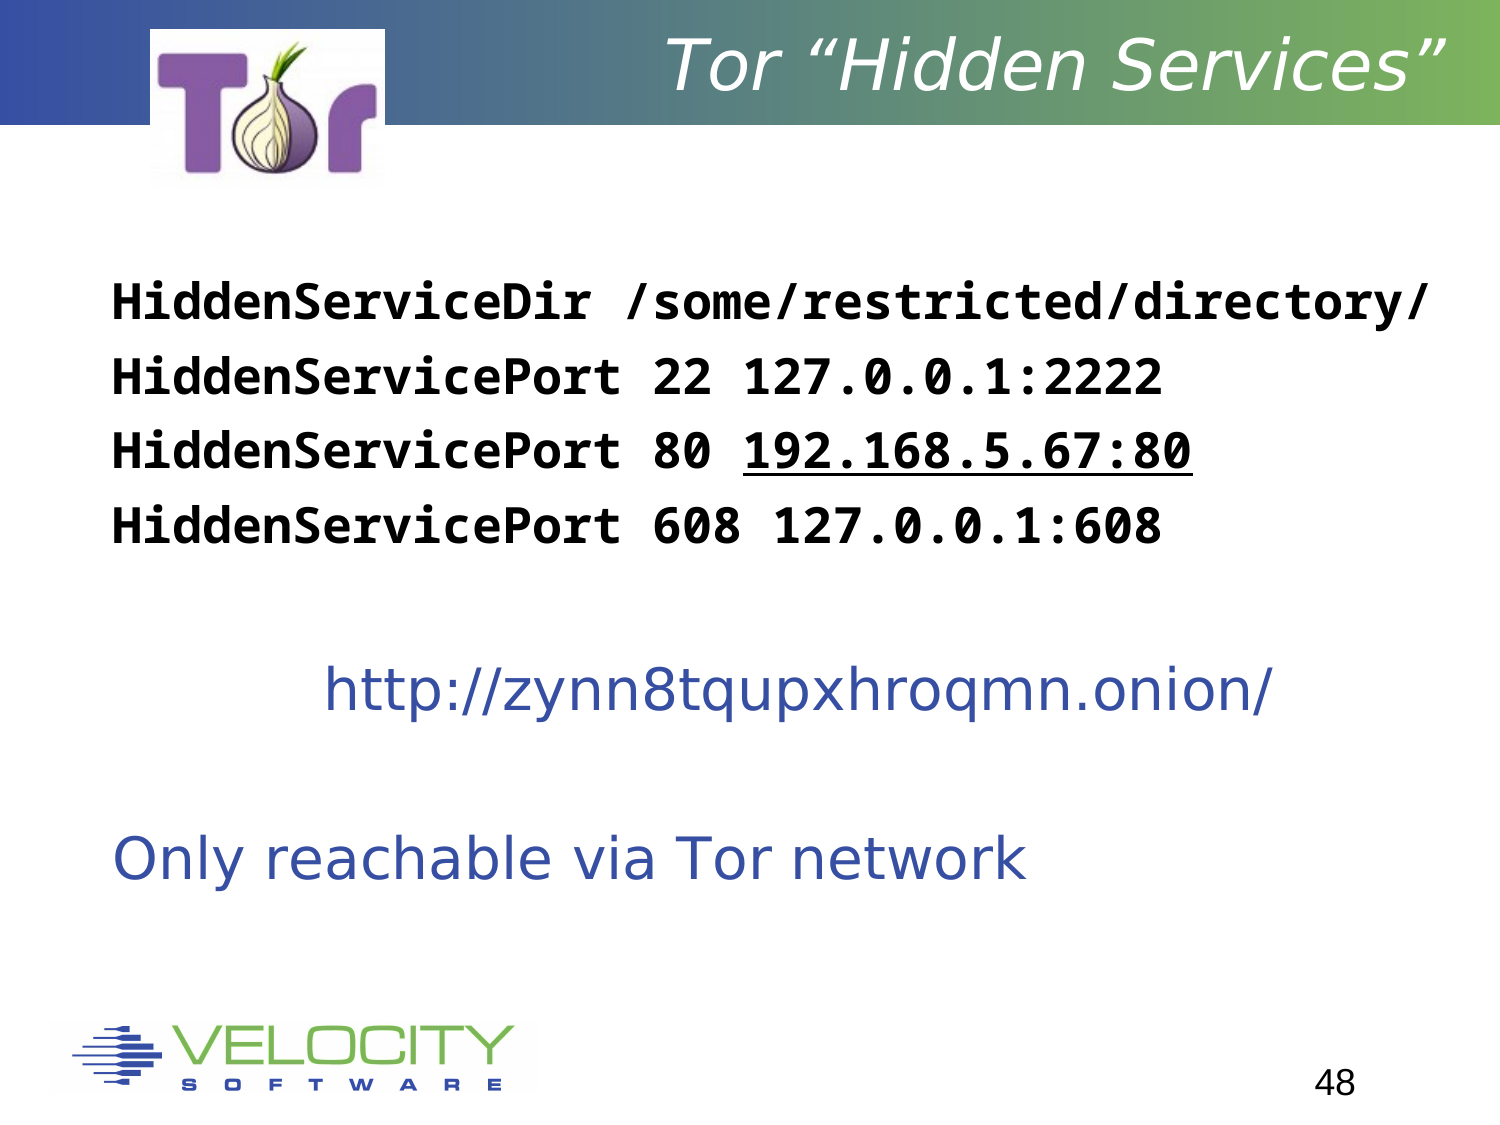

# Tor “Hidden Services”
HiddenServiceDir /some/restricted/directory/
HiddenServicePort 22 127.0.0.1:2222
HiddenServicePort 80 192.168.5.67:80
HiddenServicePort 608 127.0.0.1:608
http://zynn8tqupxhroqmn.onion/
Only reachable via Tor network
48